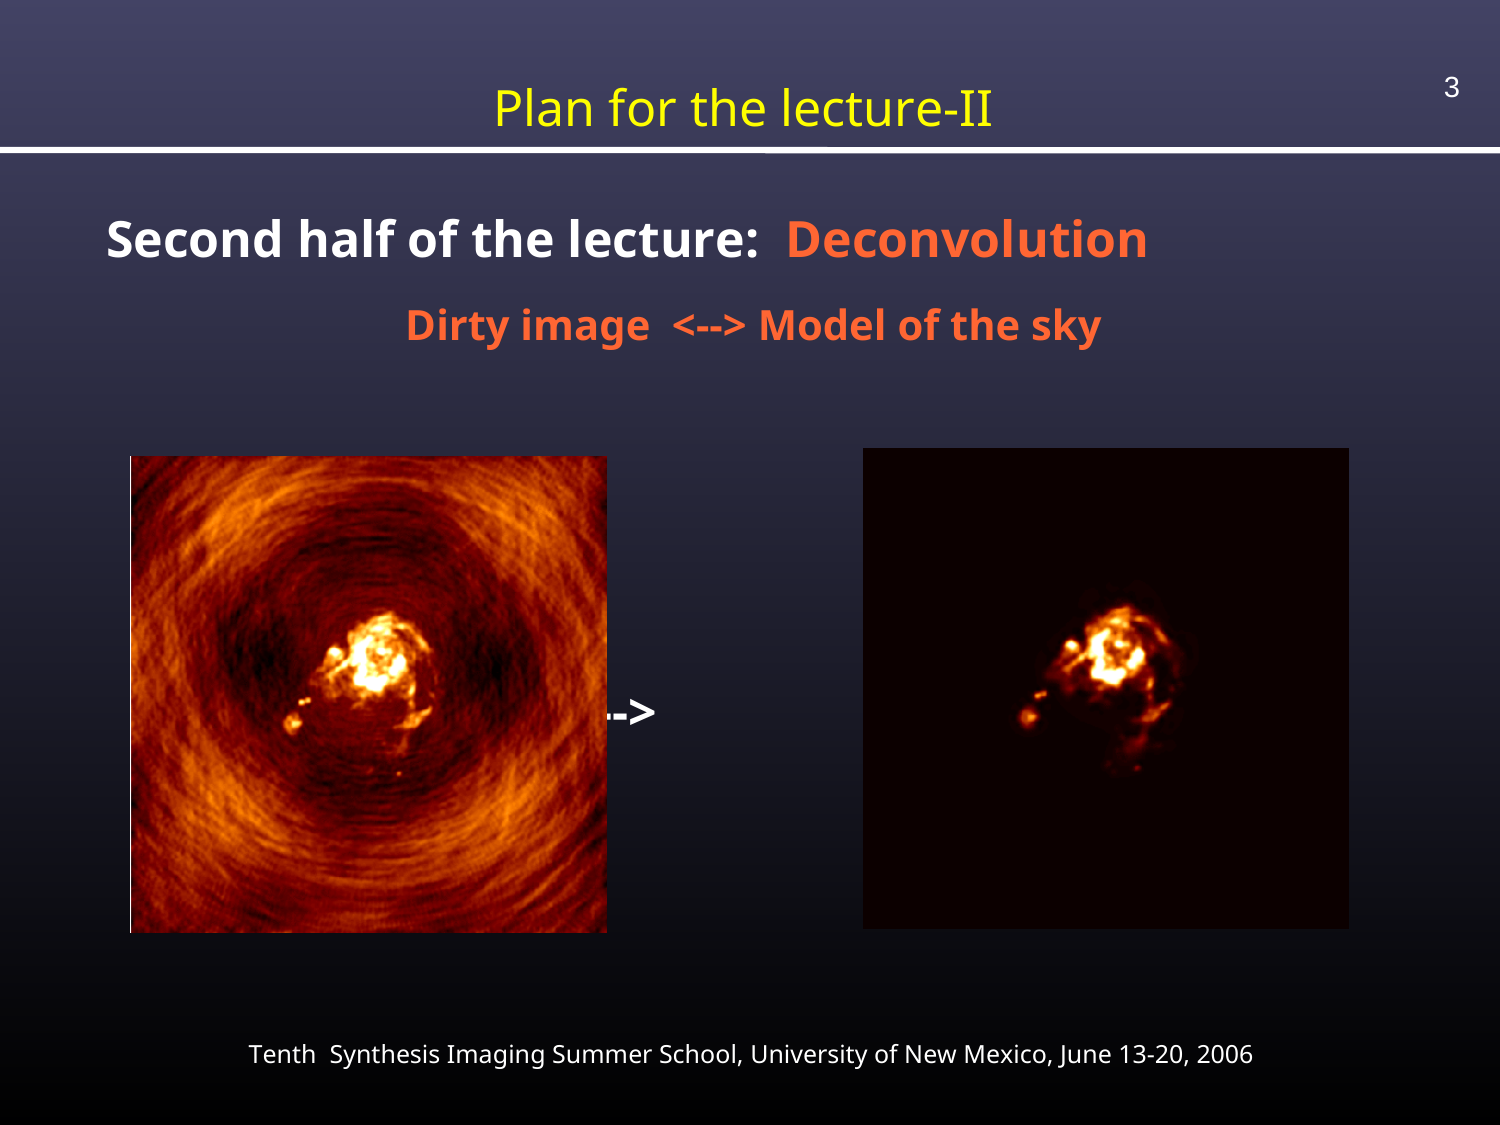

# Plan for the lecture-II
Second half of the lecture: Deconvolution
 Dirty image <--> Model of the sky
 <-->